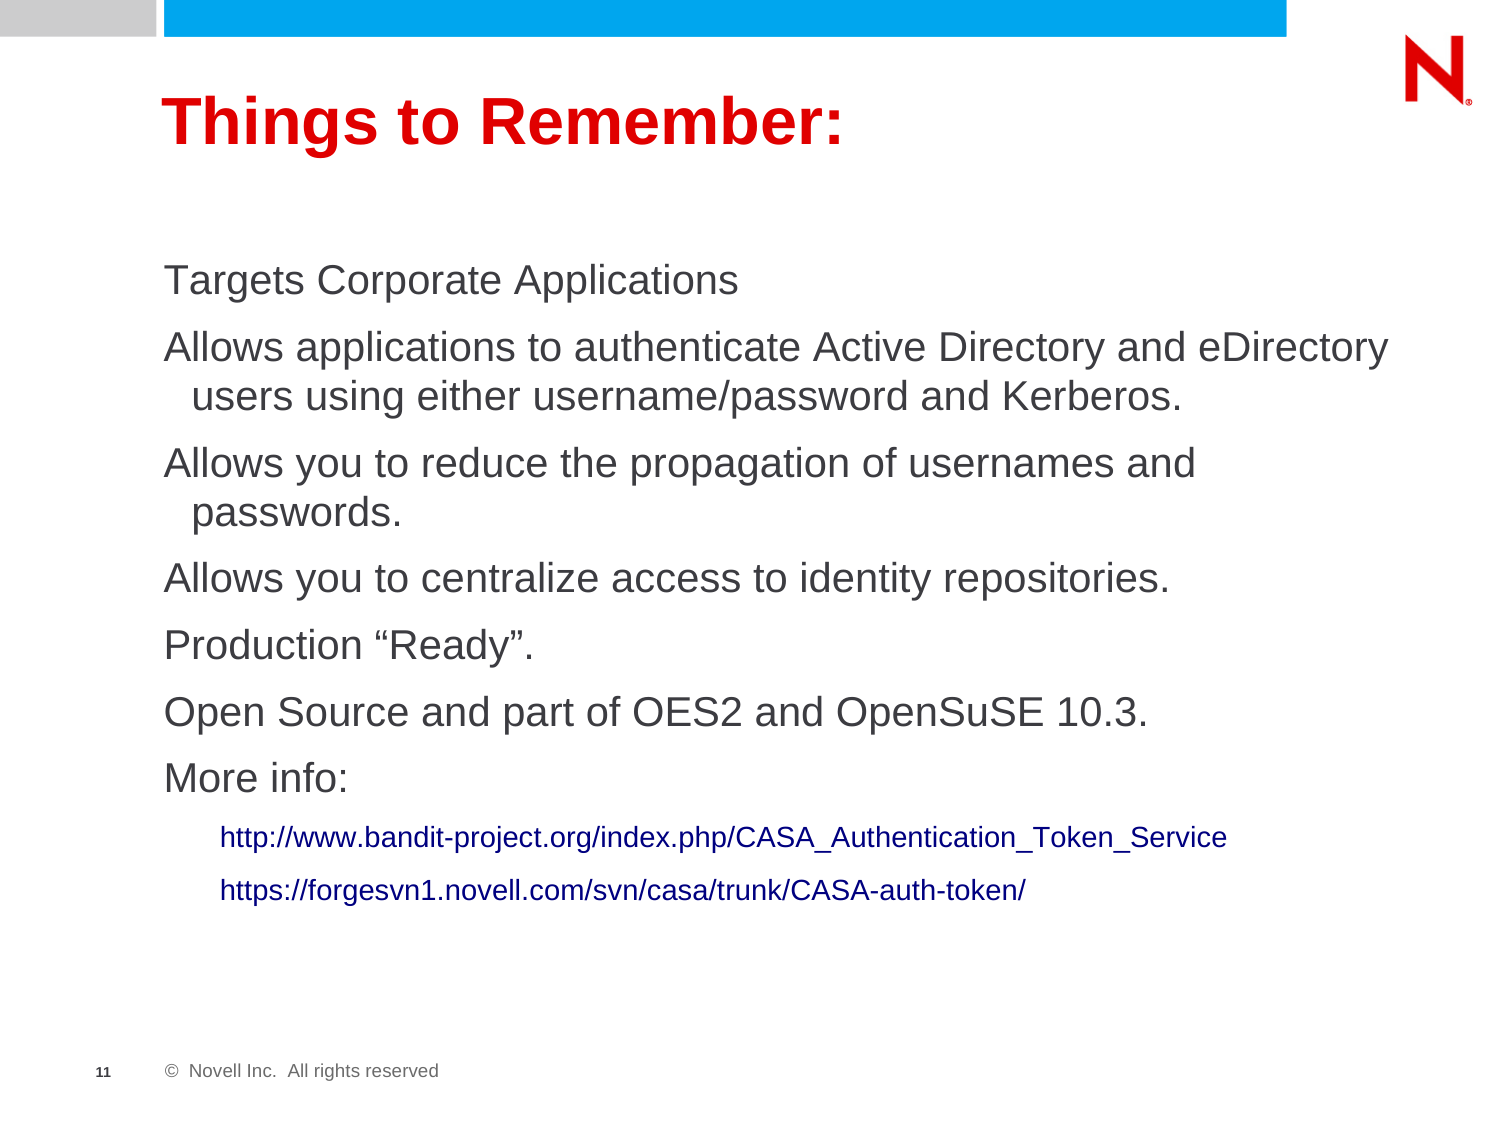

# Things to Remember:
Targets Corporate Applications
Allows applications to authenticate Active Directory and eDirectory users using either username/password and Kerberos.
Allows you to reduce the propagation of usernames and passwords.
Allows you to centralize access to identity repositories.
Production “Ready”.
Open Source and part of OES2 and OpenSuSE 10.3.
More info:
http://www.bandit-project.org/index.php/CASA_Authentication_Token_Service
https://forgesvn1.novell.com/svn/casa/trunk/CASA-auth-token/